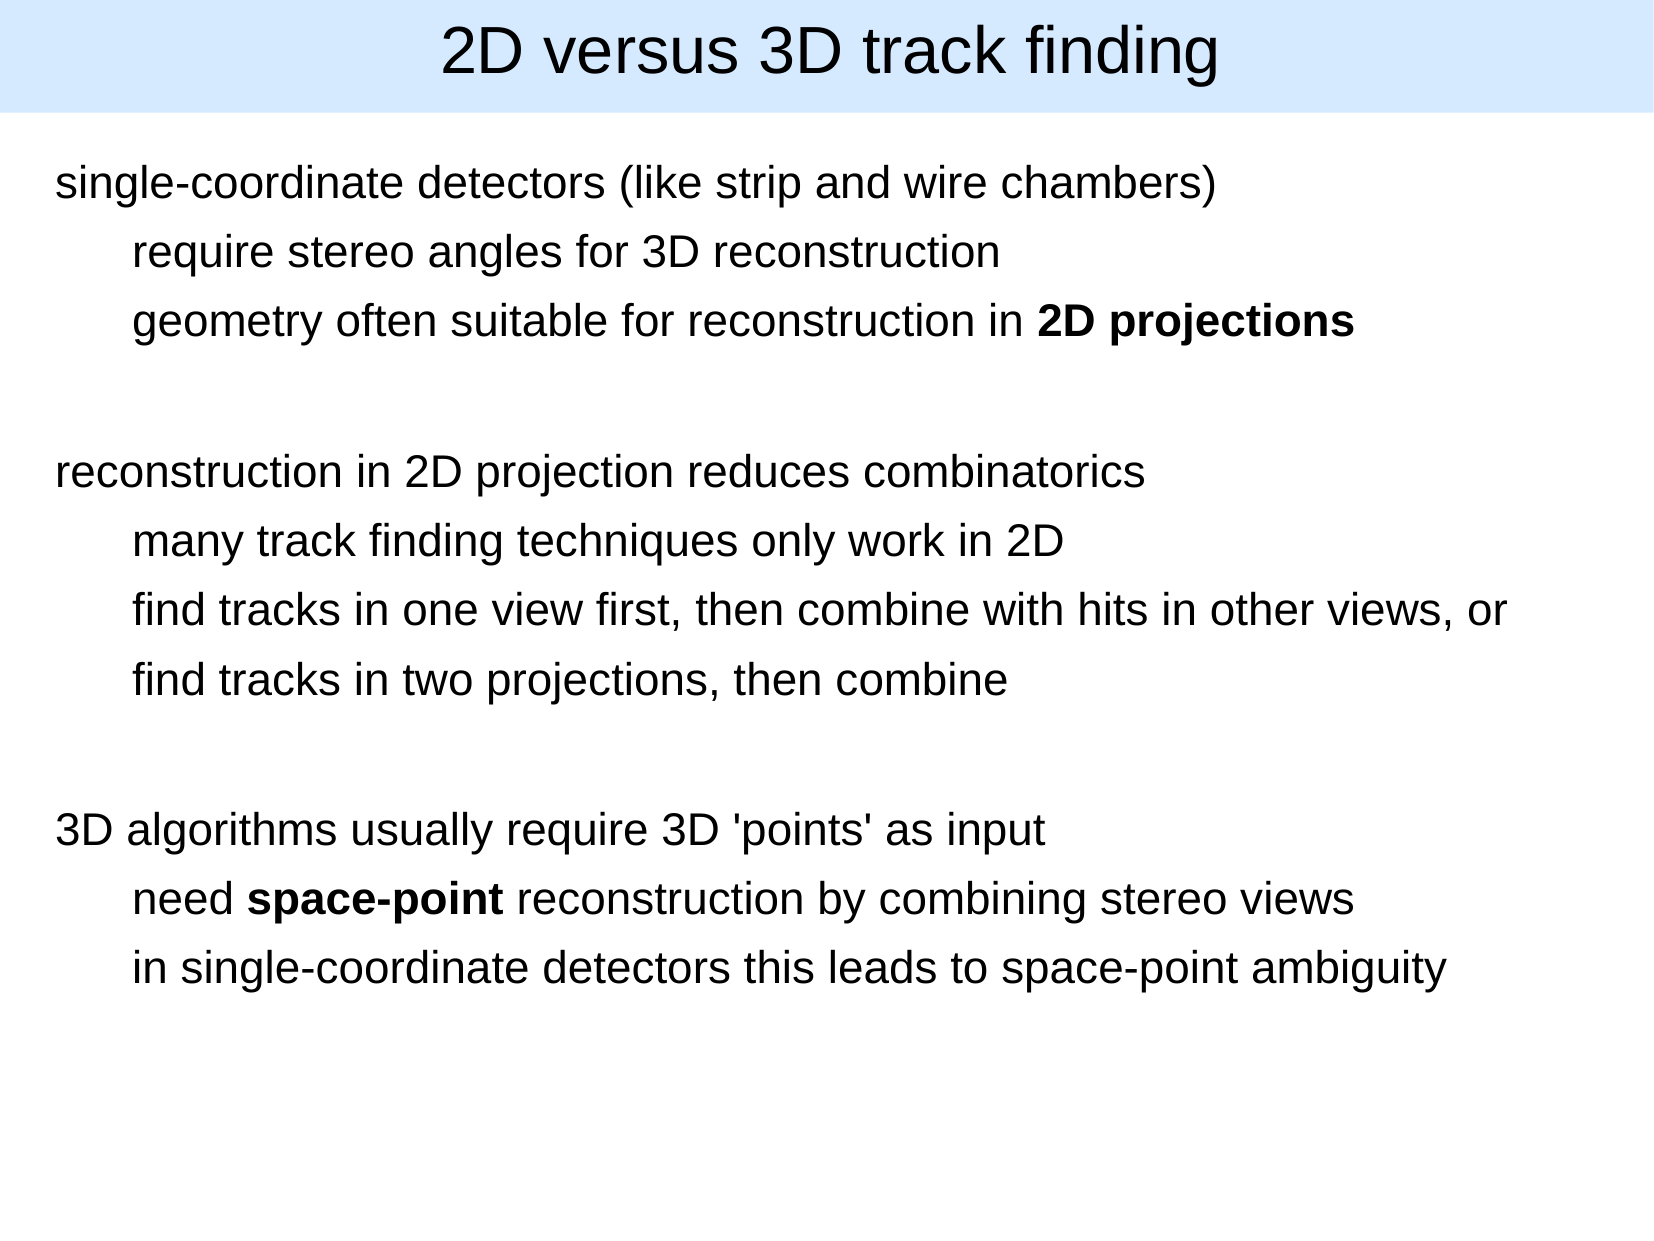

# 2D versus 3D track finding
single-coordinate detectors (like strip and wire chambers)
require stereo angles for 3D reconstruction
geometry often suitable for reconstruction in 2D projections
reconstruction in 2D projection reduces combinatorics
many track finding techniques only work in 2D
find tracks in one view first, then combine with hits in other views, or
find tracks in two projections, then combine
3D algorithms usually require 3D 'points' as input
need space-point reconstruction by combining stereo views
in single-coordinate detectors this leads to space-point ambiguity